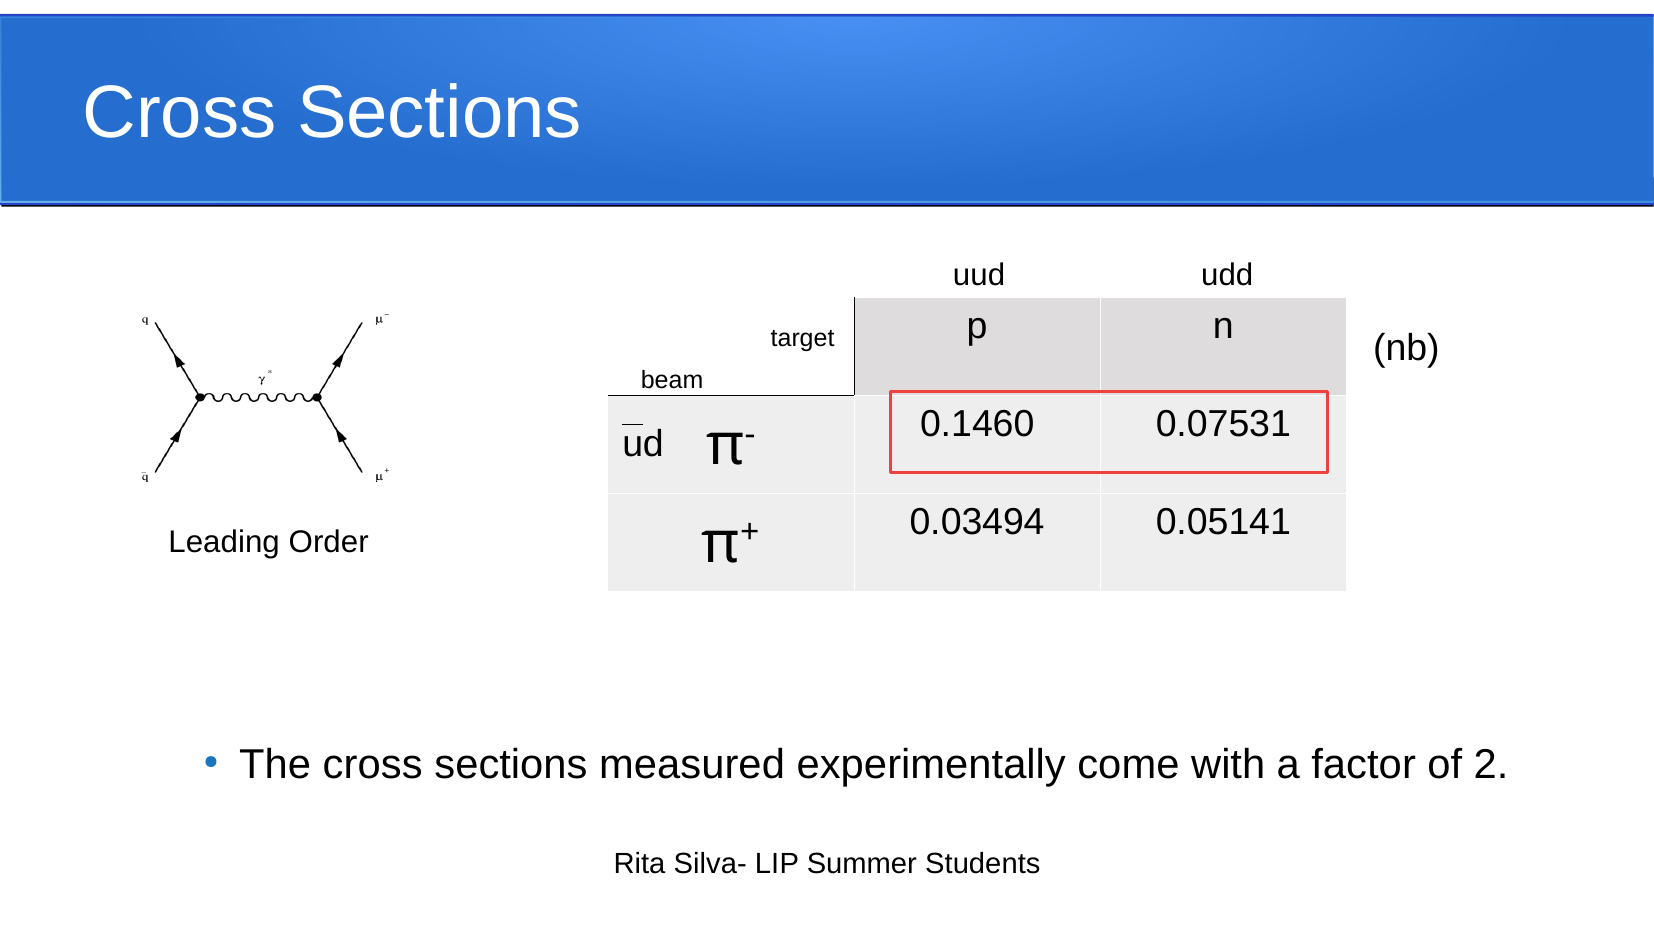

# Cross Sections
uud
udd
| | p | n |
| --- | --- | --- |
| π- | 0.1460 | 0.07531 |
| π+ | 0.03494 | 0.05141 |
target
(nb)
beam
ud
Leading Order
The cross sections measured experimentally come with a factor of 2.
Rita Silva- LIP Summer Students